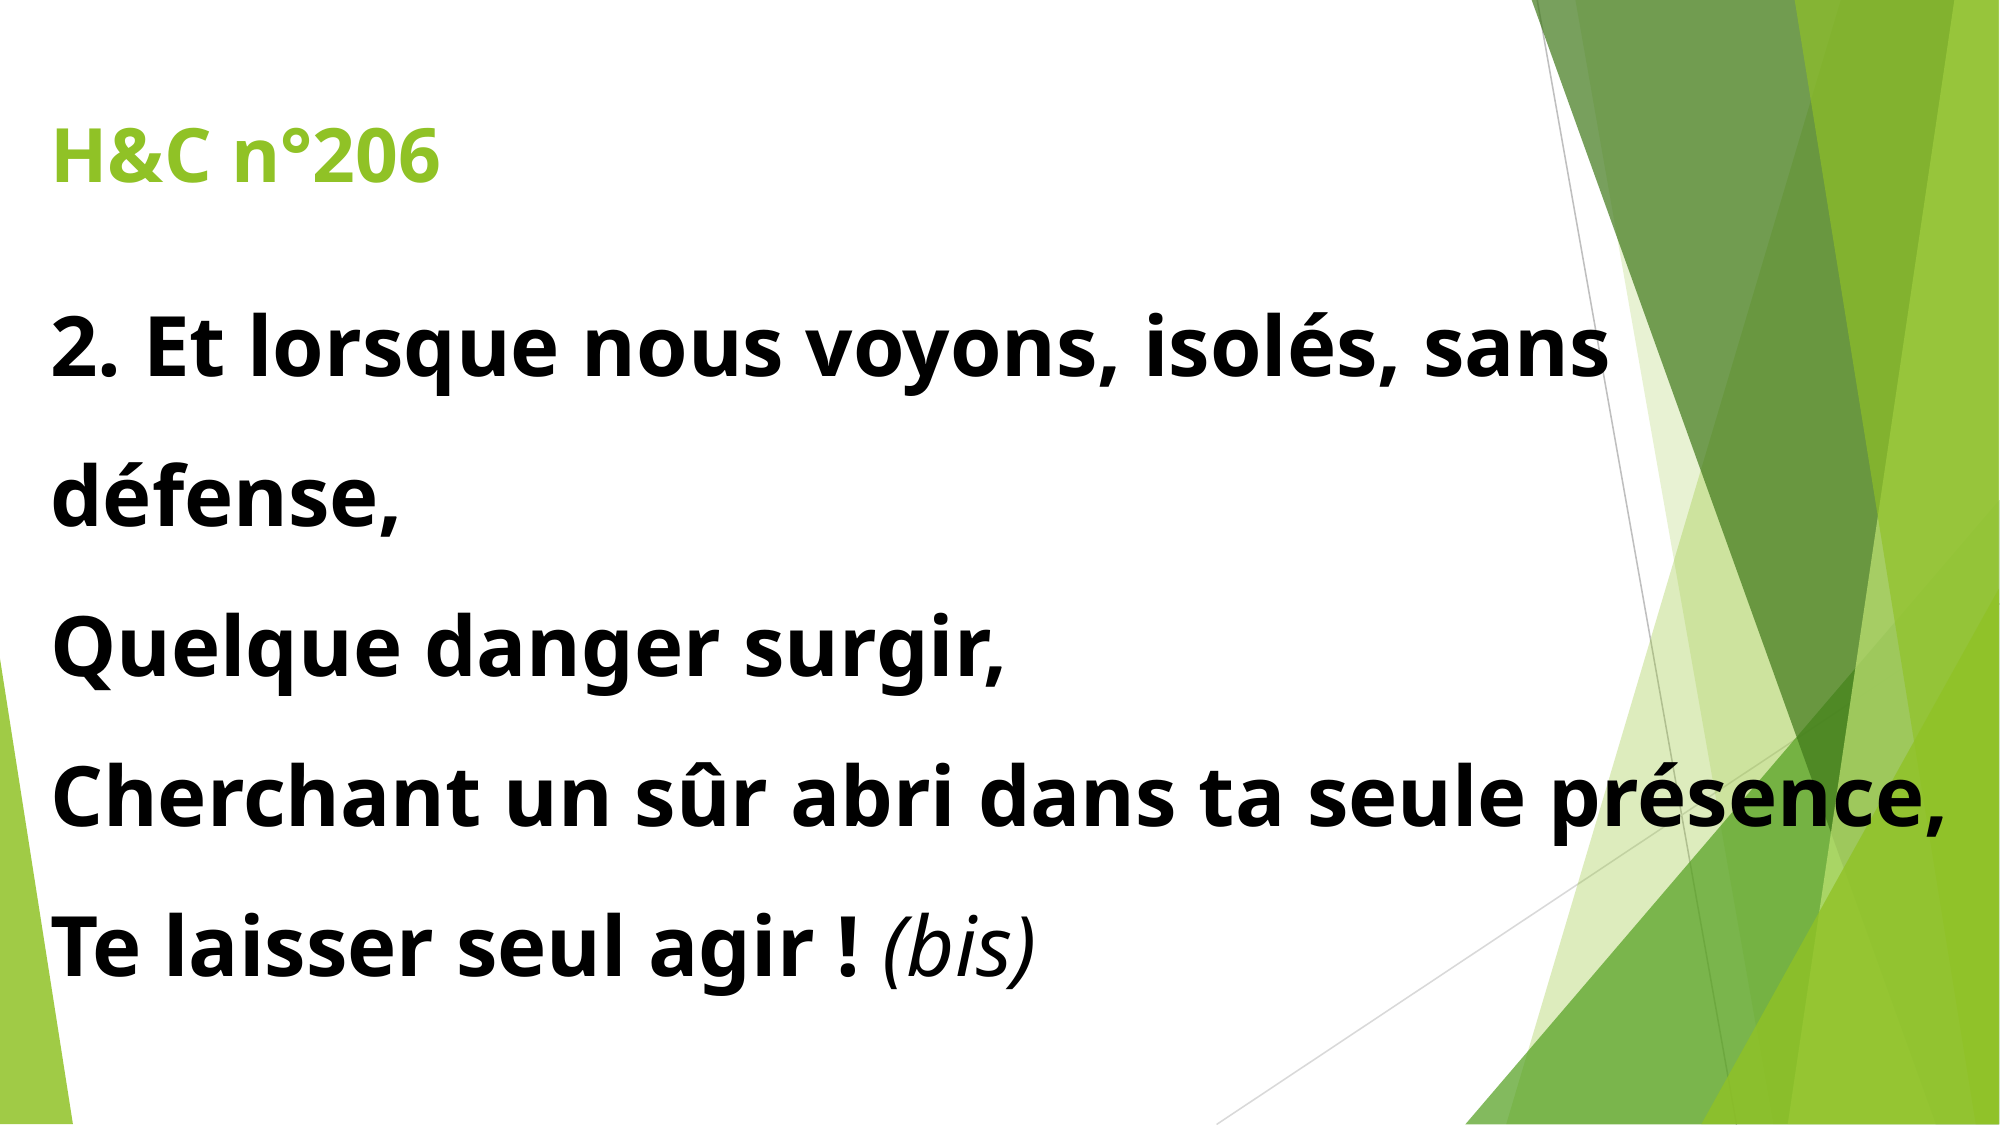

H&C n°206
2. Et lorsque nous voyons, isolés, sans défense,
Quelque danger surgir,
Cherchant un sûr abri dans ta seule présence,
Te laisser seul agir ! (bis)